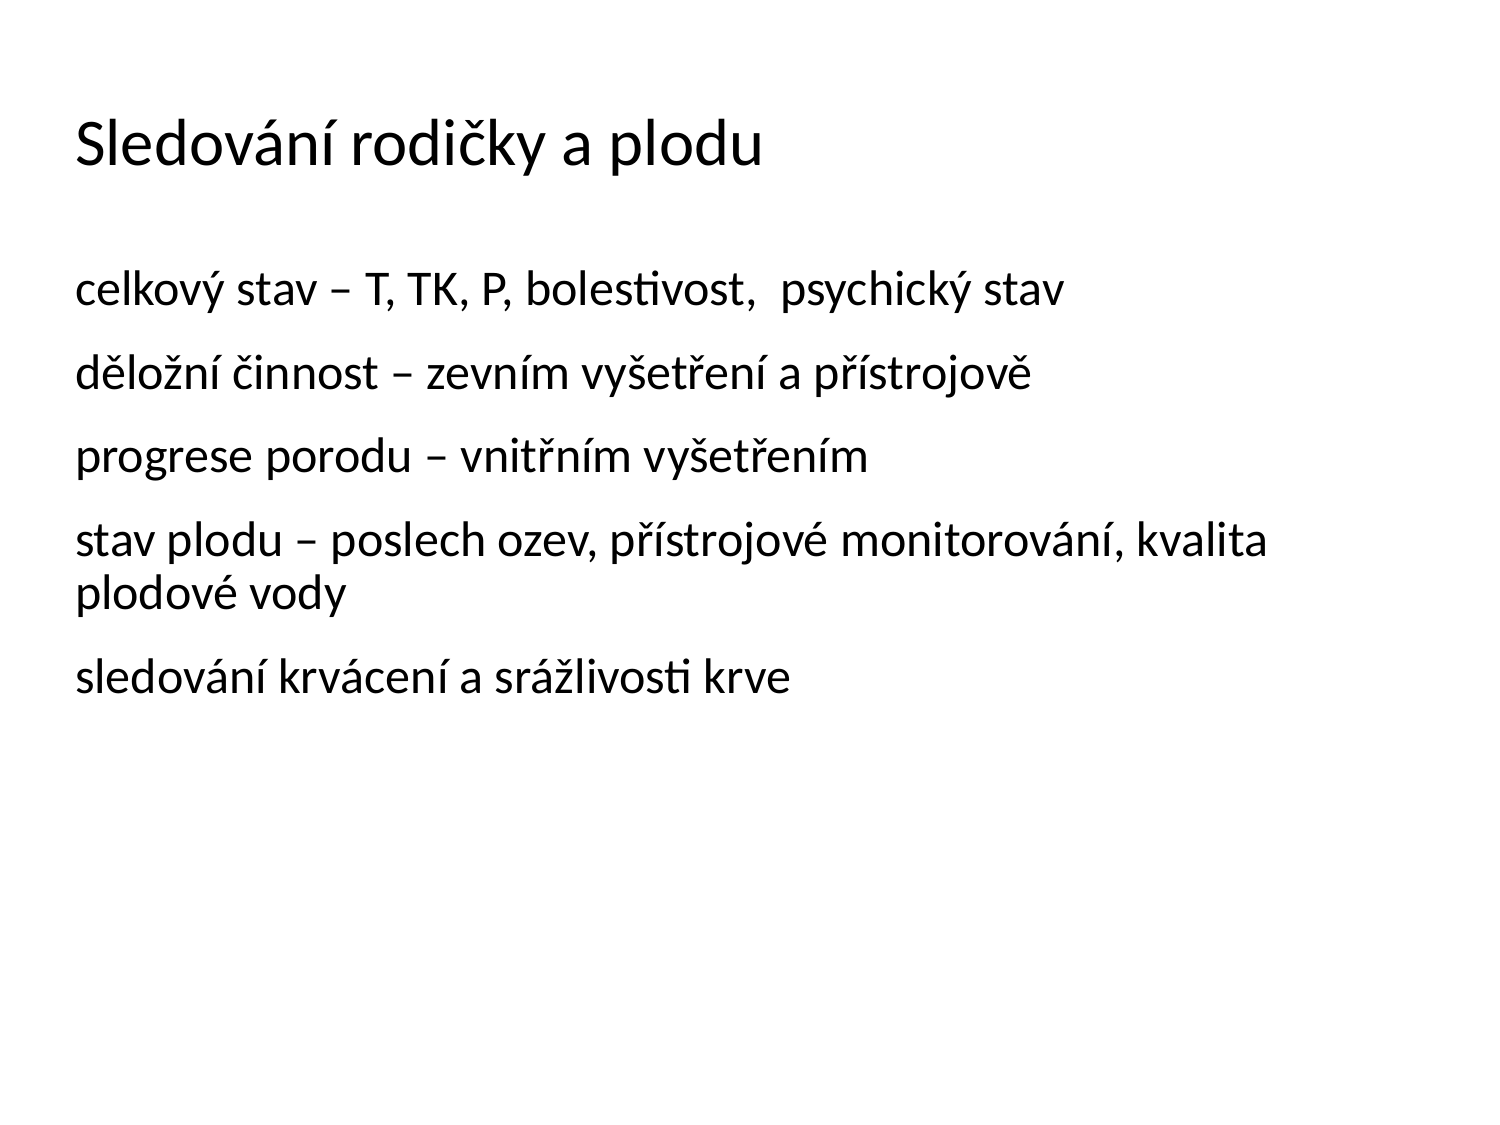

# Sledování rodičky a plodu
celkový stav – T, TK, P, bolestivost, psychický stav
děložní činnost – zevním vyšetření a přístrojově
progrese porodu – vnitřním vyšetřením
stav plodu – poslech ozev, přístrojové monitorování, kvalita plodové vody
sledování krvácení a srážlivosti krve